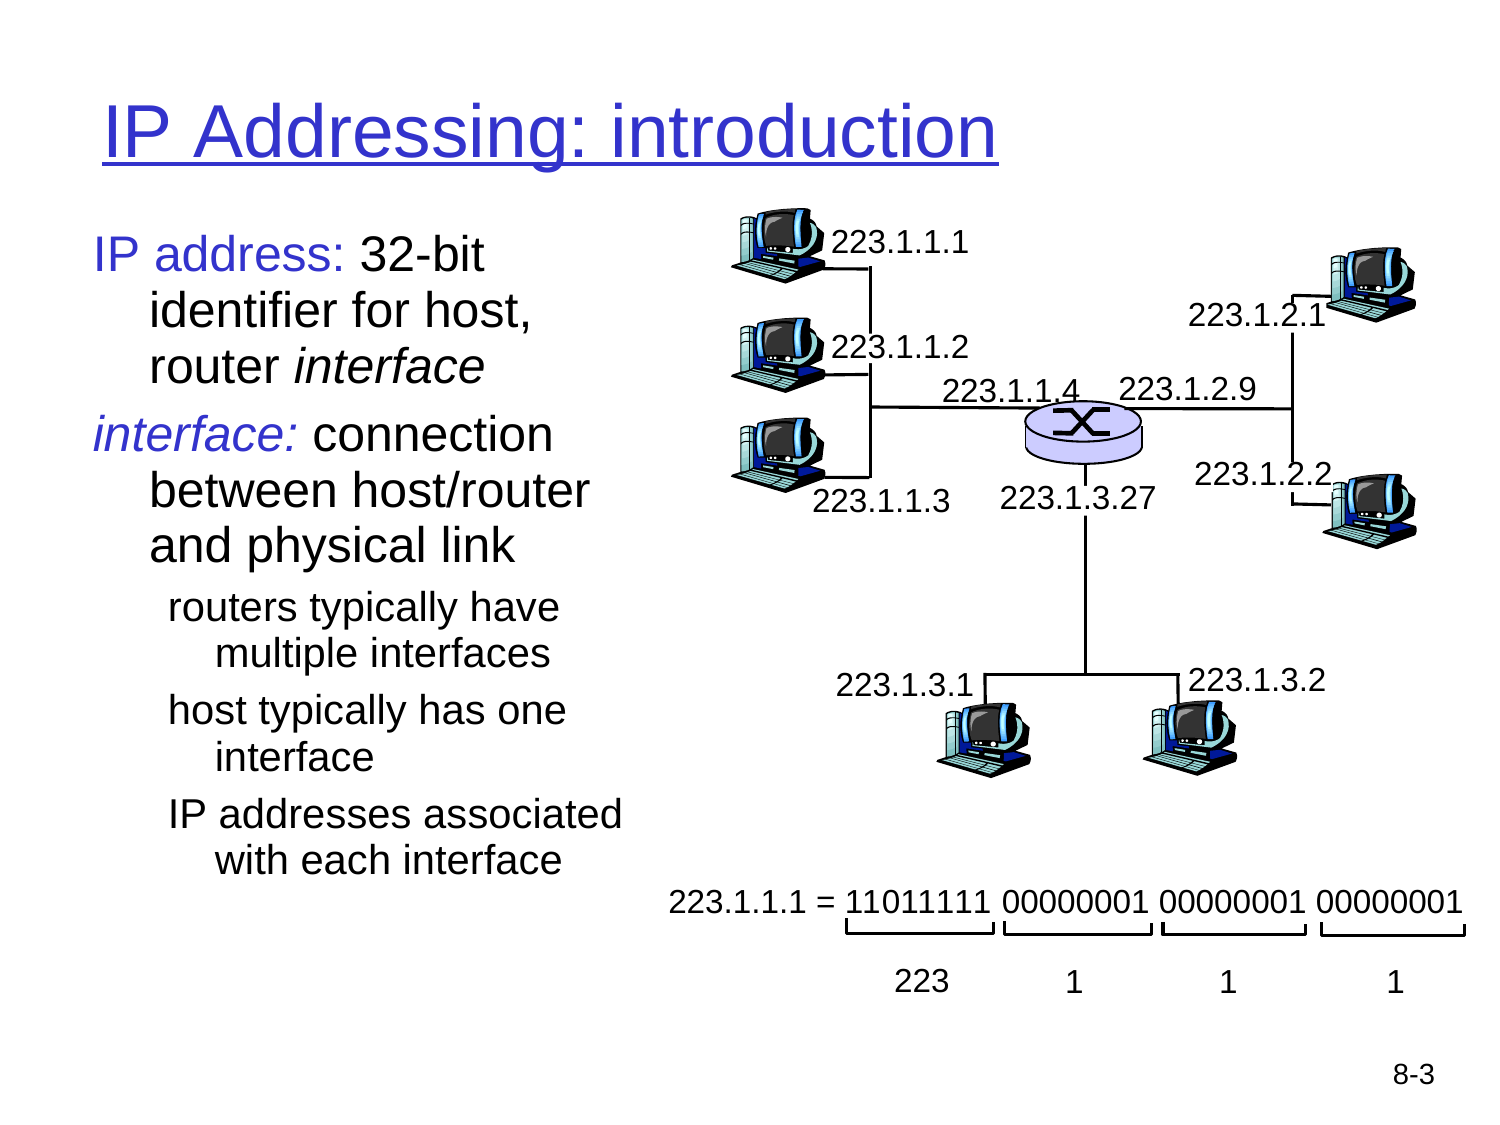

# IP Addressing: introduction
223.1.1.1
IP address: 32-bit identifier for host, router interface
interface: connection between host/router and physical link
routers typically have multiple interfaces
host typically has one interface
IP addresses associated with each interface
223.1.2.1
223.1.1.2
223.1.2.9
223.1.1.4
223.1.2.2
223.1.3.27
223.1.1.3
223.1.3.2
223.1.3.1
223.1.1.1 = 11011111 00000001 00000001 00000001
223
1
1
1
3